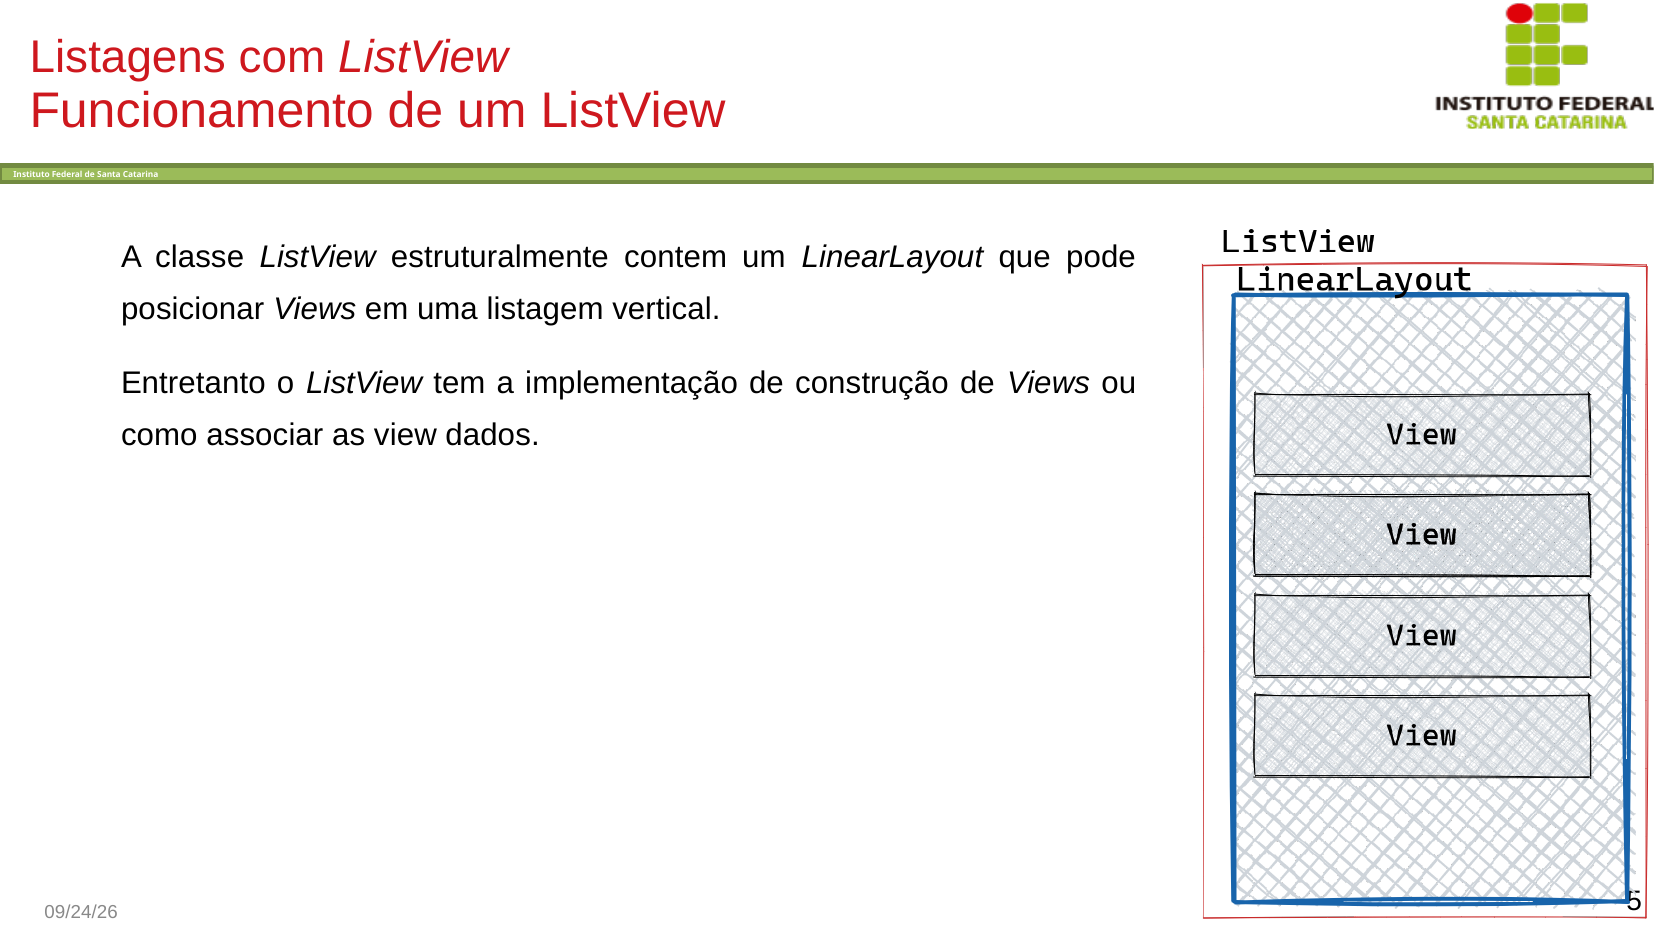

# Listagens com ListView Funcionamento de um ListView
A classe ListView estruturalmente contem um LinearLayout que pode posicionar Views em uma listagem vertical.
Entretanto o ListView tem a implementação de construção de Views ou como associar as view dados.